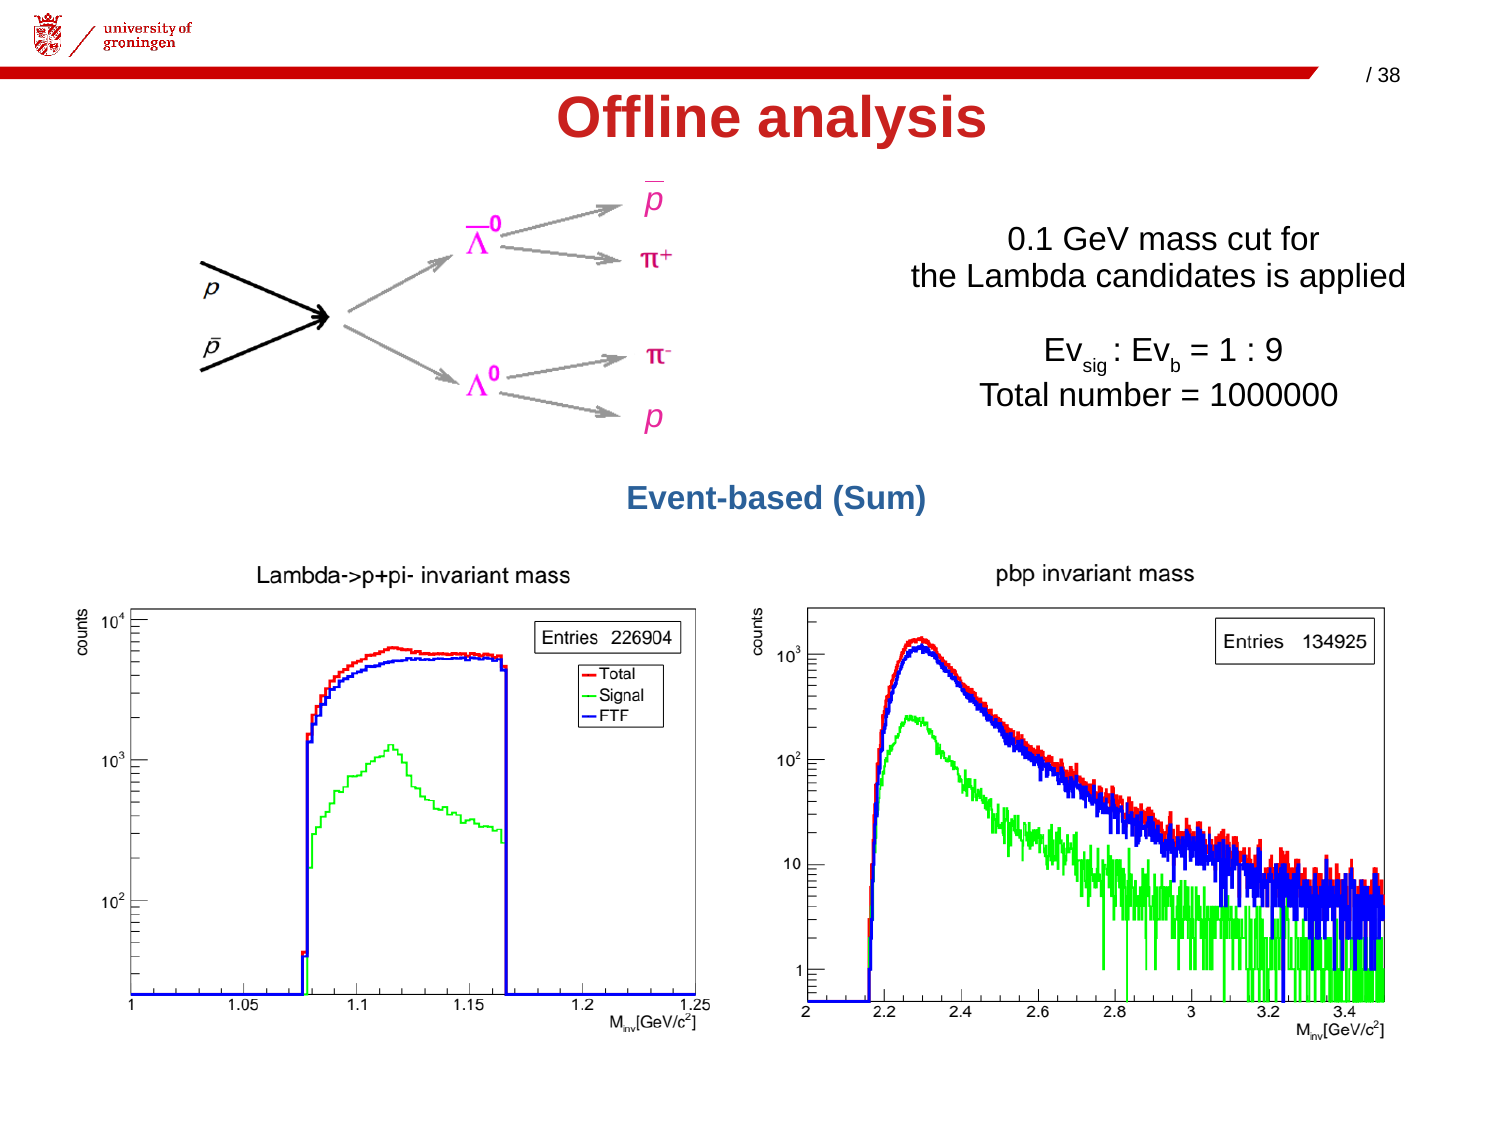

Offline analysis
p
0.1 GeV mass cut for
the Lambda candidates is applied
Evsig : Evb = 1 : 9
Total number = 1000000
p
Event-based (Sum)